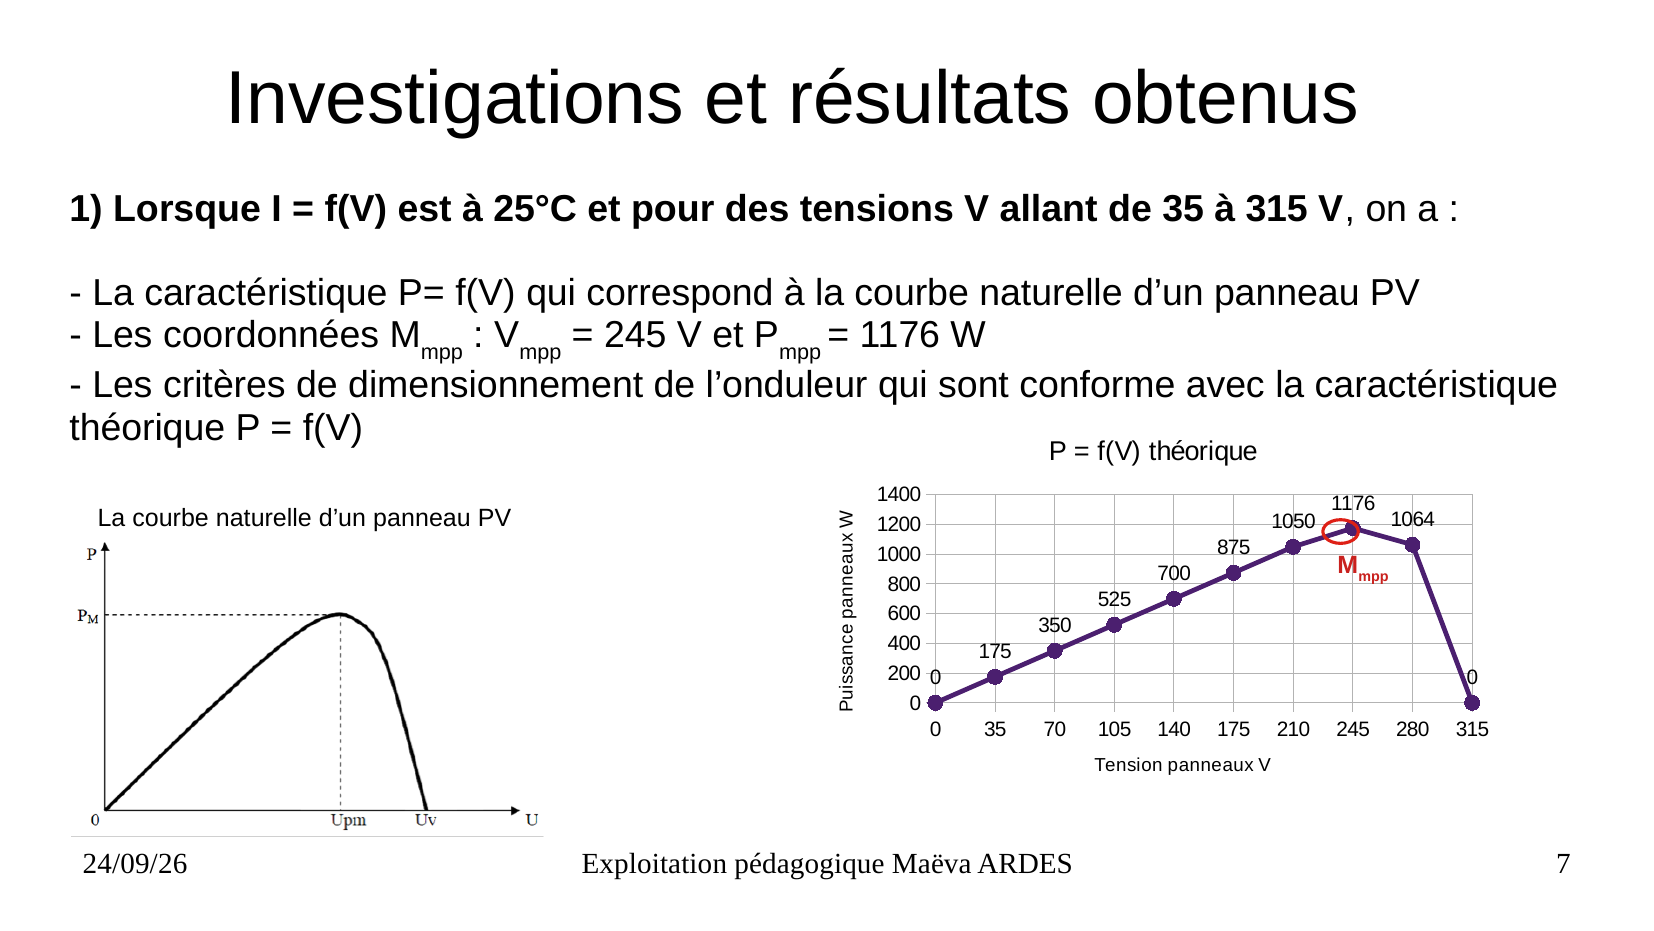

# Investigations et résultats obtenus
1) Lorsque I = f(V) est à 25°C et pour des tensions V allant de 35 à 315 V, on a :
- La caractéristique P= f(V) qui correspond à la courbe naturelle d’un panneau PV
- Les coordonnées Mmpp : Vmpp = 245 V et Pmpp = 1176 W
- Les critères de dimensionnement de l’onduleur qui sont conforme avec la caractéristique théorique P = f(V)
### Chart: P = f(V) théorique
| Category | P (W) |
|---|---|
| 0 | 0.0 |
| 35 | 175.0 |
| 70 | 350.0 |
| 105 | 525.0 |
| 140 | 700.0 |
| 175 | 875.0 |
| 210 | 1050.0 |
| 245 | 1176.0 |
| 280 | 1064.0 |
| 315 | 0.0 |La courbe naturelle d’un panneau PV
Mmpp
Exploitation pédagogique Maëva ARDES
7